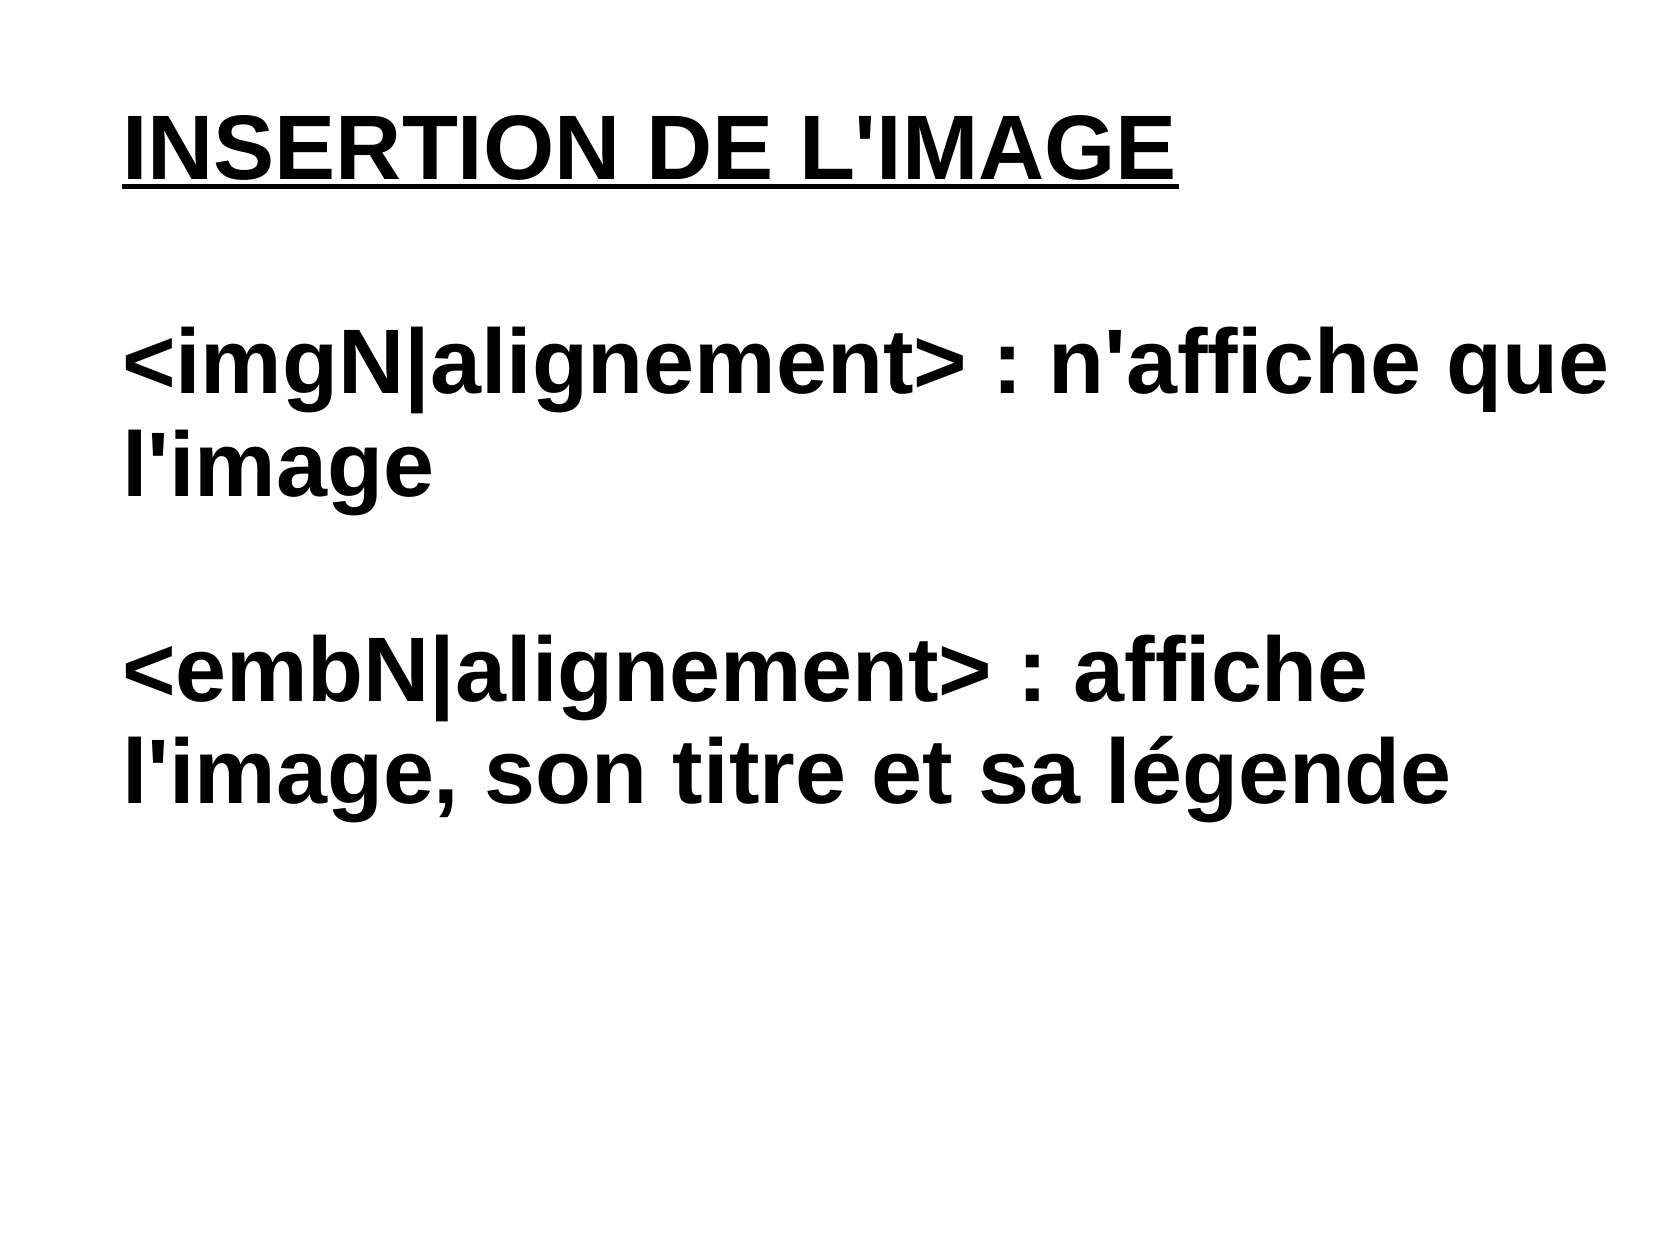

INSERTION DE L'IMAGE
<imgN|alignement> : n'affiche que l'image
<embN|alignement> : affiche l'image, son titre et sa légende